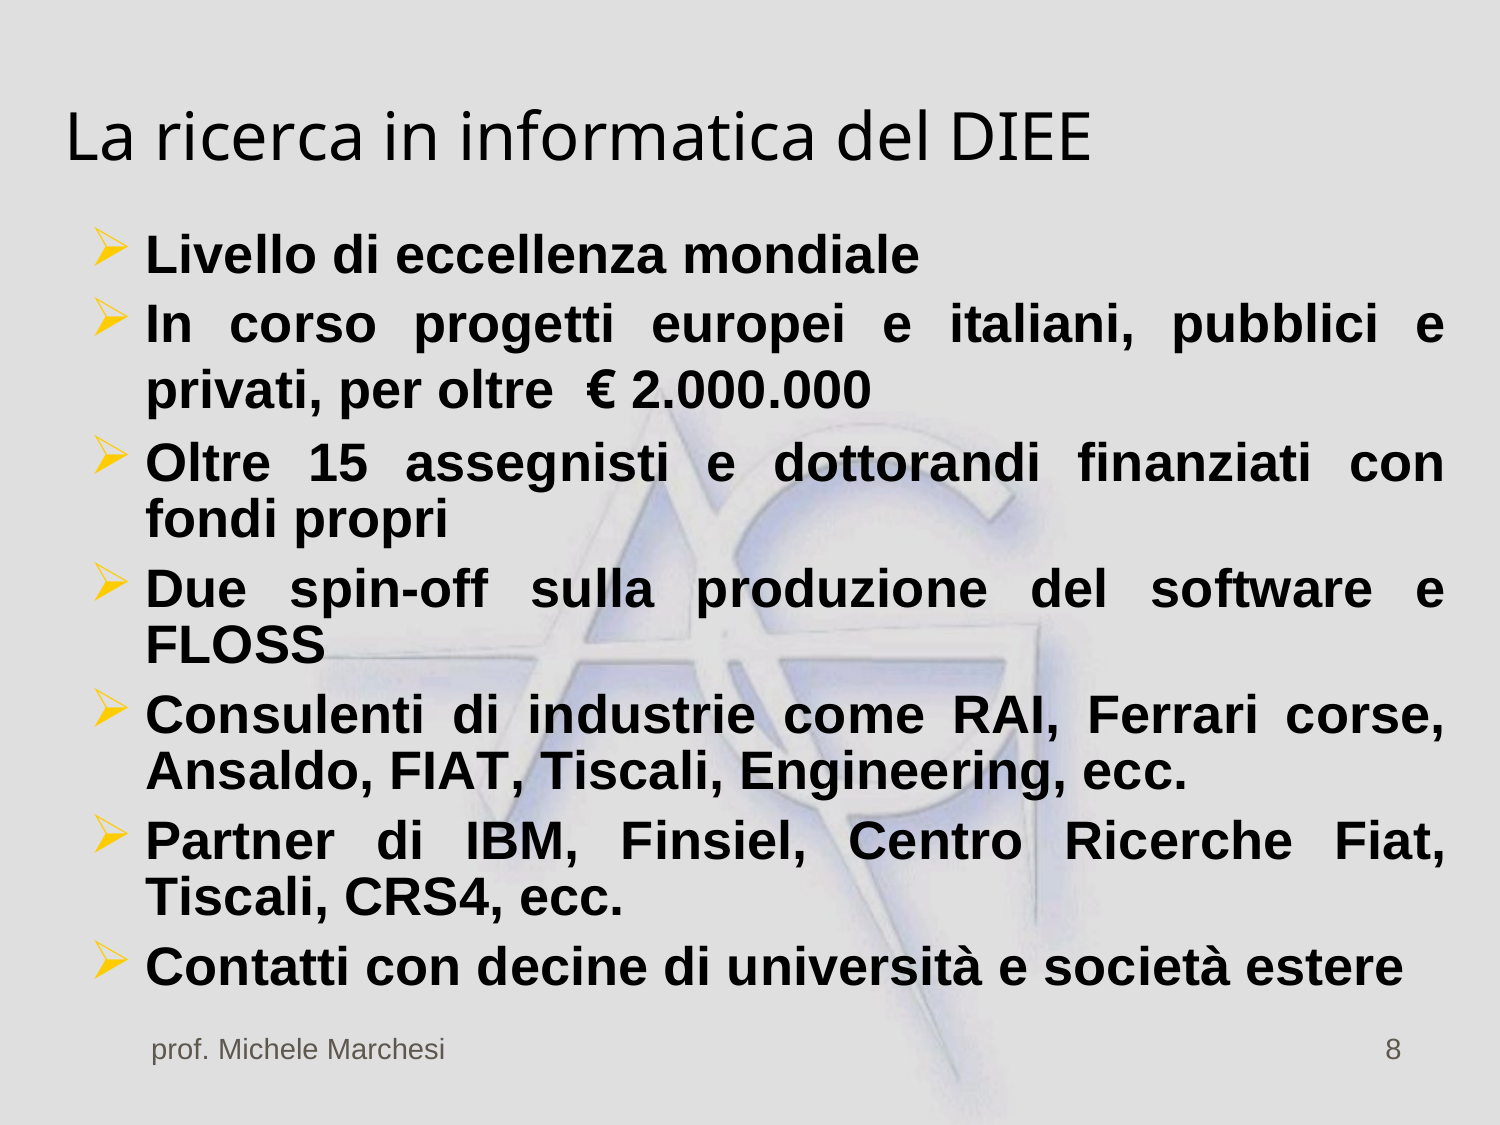

# La ricerca in informatica del DIEE
Livello di eccellenza mondiale
In corso progetti europei e italiani, pubblici e privati, per oltre € 2.000.000
Oltre 15 assegnisti e dottorandi finanziati con fondi propri
Due spin-off sulla produzione del software e FLOSS
Consulenti di industrie come RAI, Ferrari corse, Ansaldo, FIAT, Tiscali, Engineering, ecc.
Partner di IBM, Finsiel, Centro Ricerche Fiat, Tiscali, CRS4, ecc.
Contatti con decine di università e società estere
© 2002 Giorgio Giacinto
8